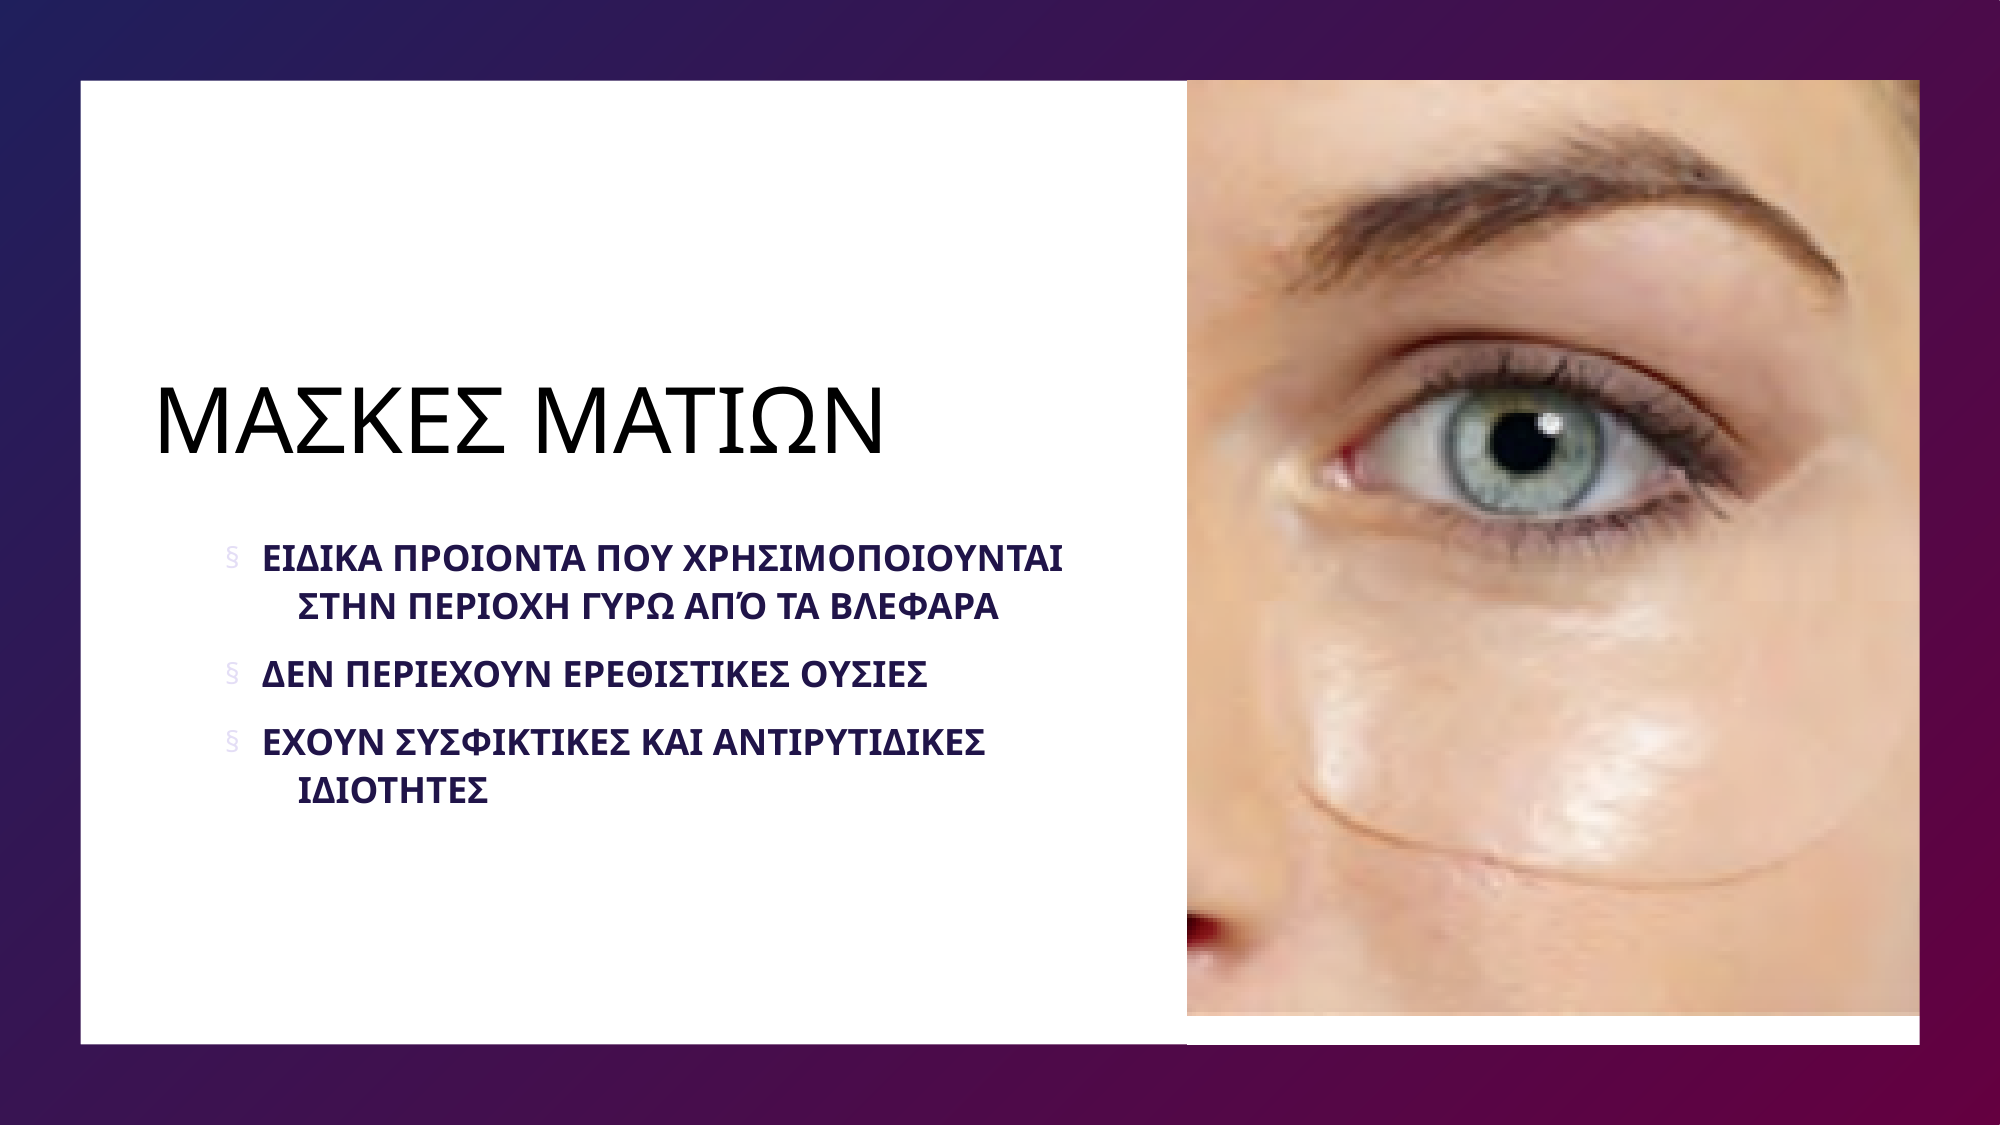

# ΜΑΣΚΕΣ ΜΑΤΙΩΝ
ΕΙΔΙΚΑ ΠΡΟΙΟΝΤΑ ΠΟΥ ΧΡΗΣΙΜΟΠΟΙΟΥΝΤΑΙ ΣΤΗΝ ΠΕΡΙΟΧΗ ΓΥΡΩ ΑΠΌ ΤΑ ΒΛΕΦΑΡΑ
ΔΕΝ ΠΕΡΙΕΧΟΥΝ ΕΡΕΘΙΣΤΙΚΕΣ ΟΥΣΙΕΣ
ΕΧΟΥΝ ΣΥΣΦΙΚΤΙΚΕΣ ΚΑΙ ΑΝΤΙΡΥΤΙΔΙΚΕΣ ΙΔΙΟΤΗΤΕΣ